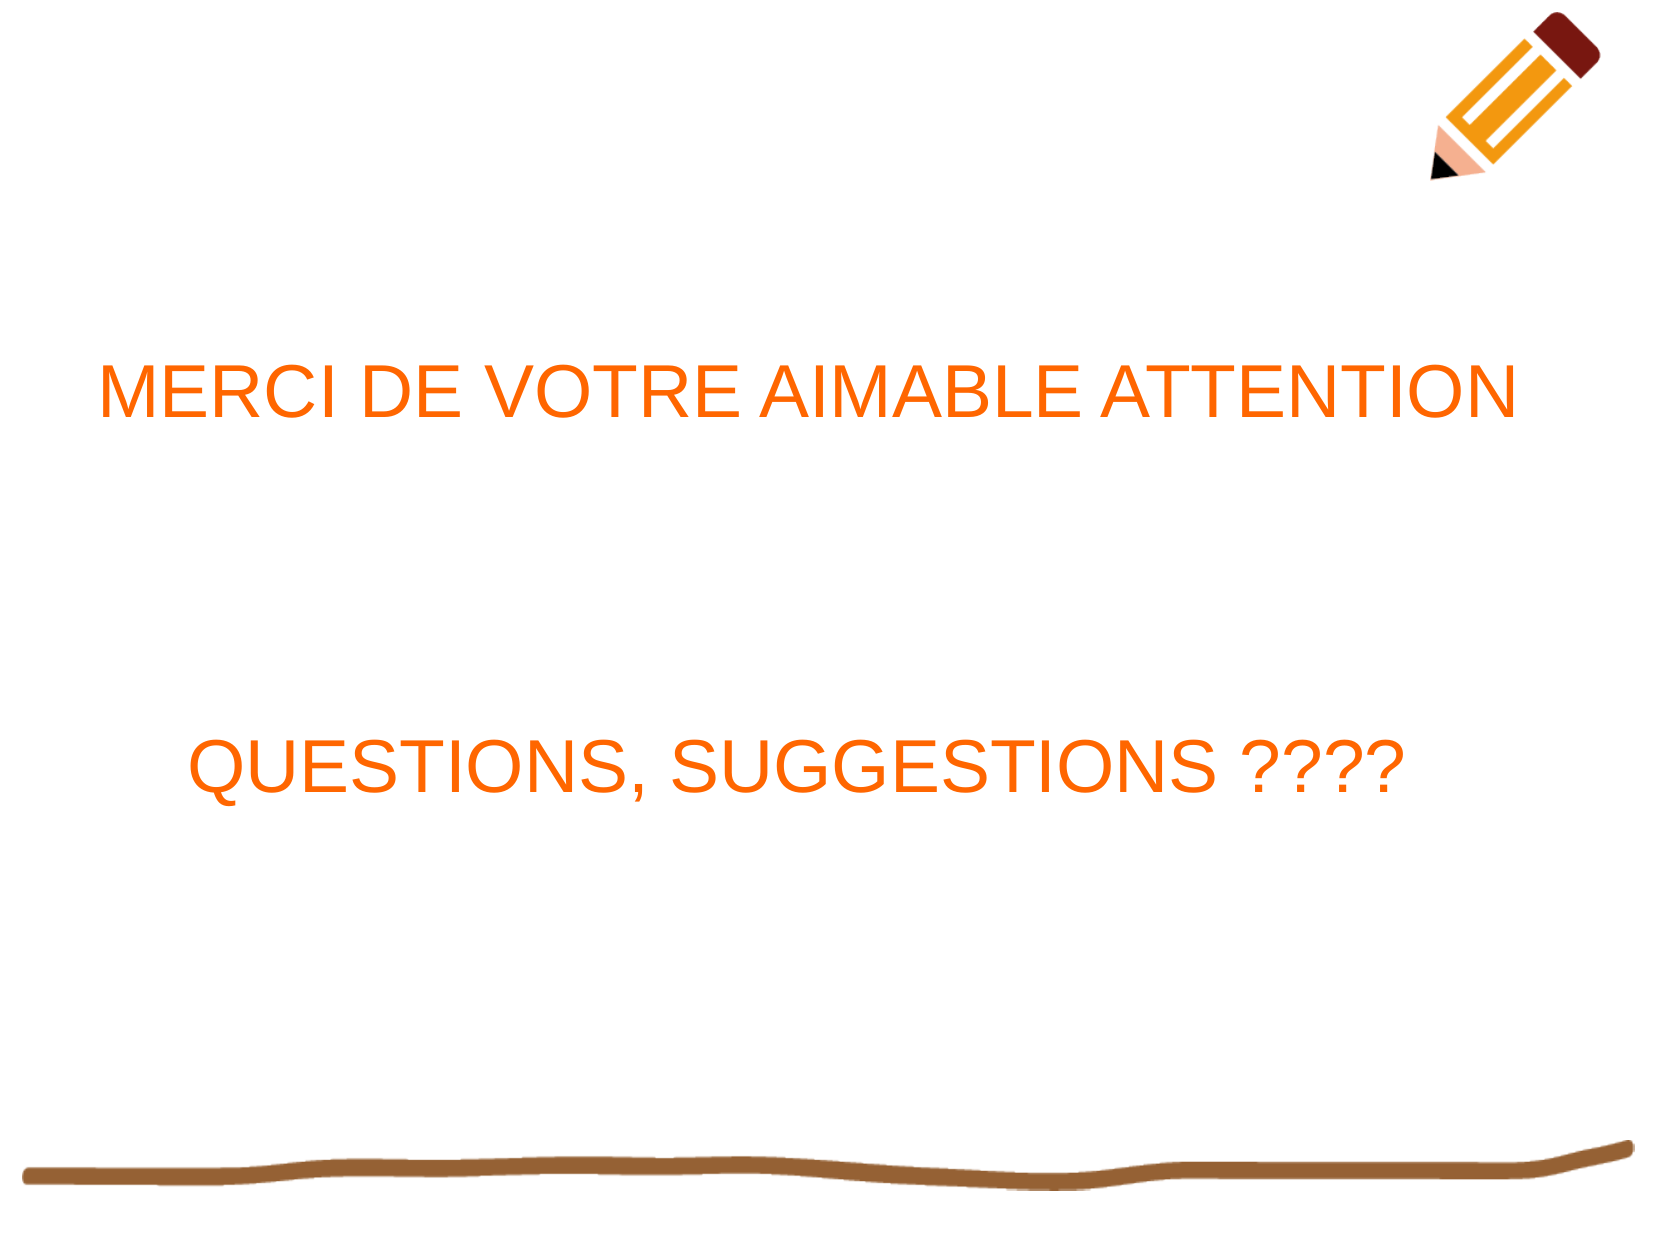

# MERCI DE VOTRE AIMABLE ATTENTION
QUESTIONS, SUGGESTIONS ????